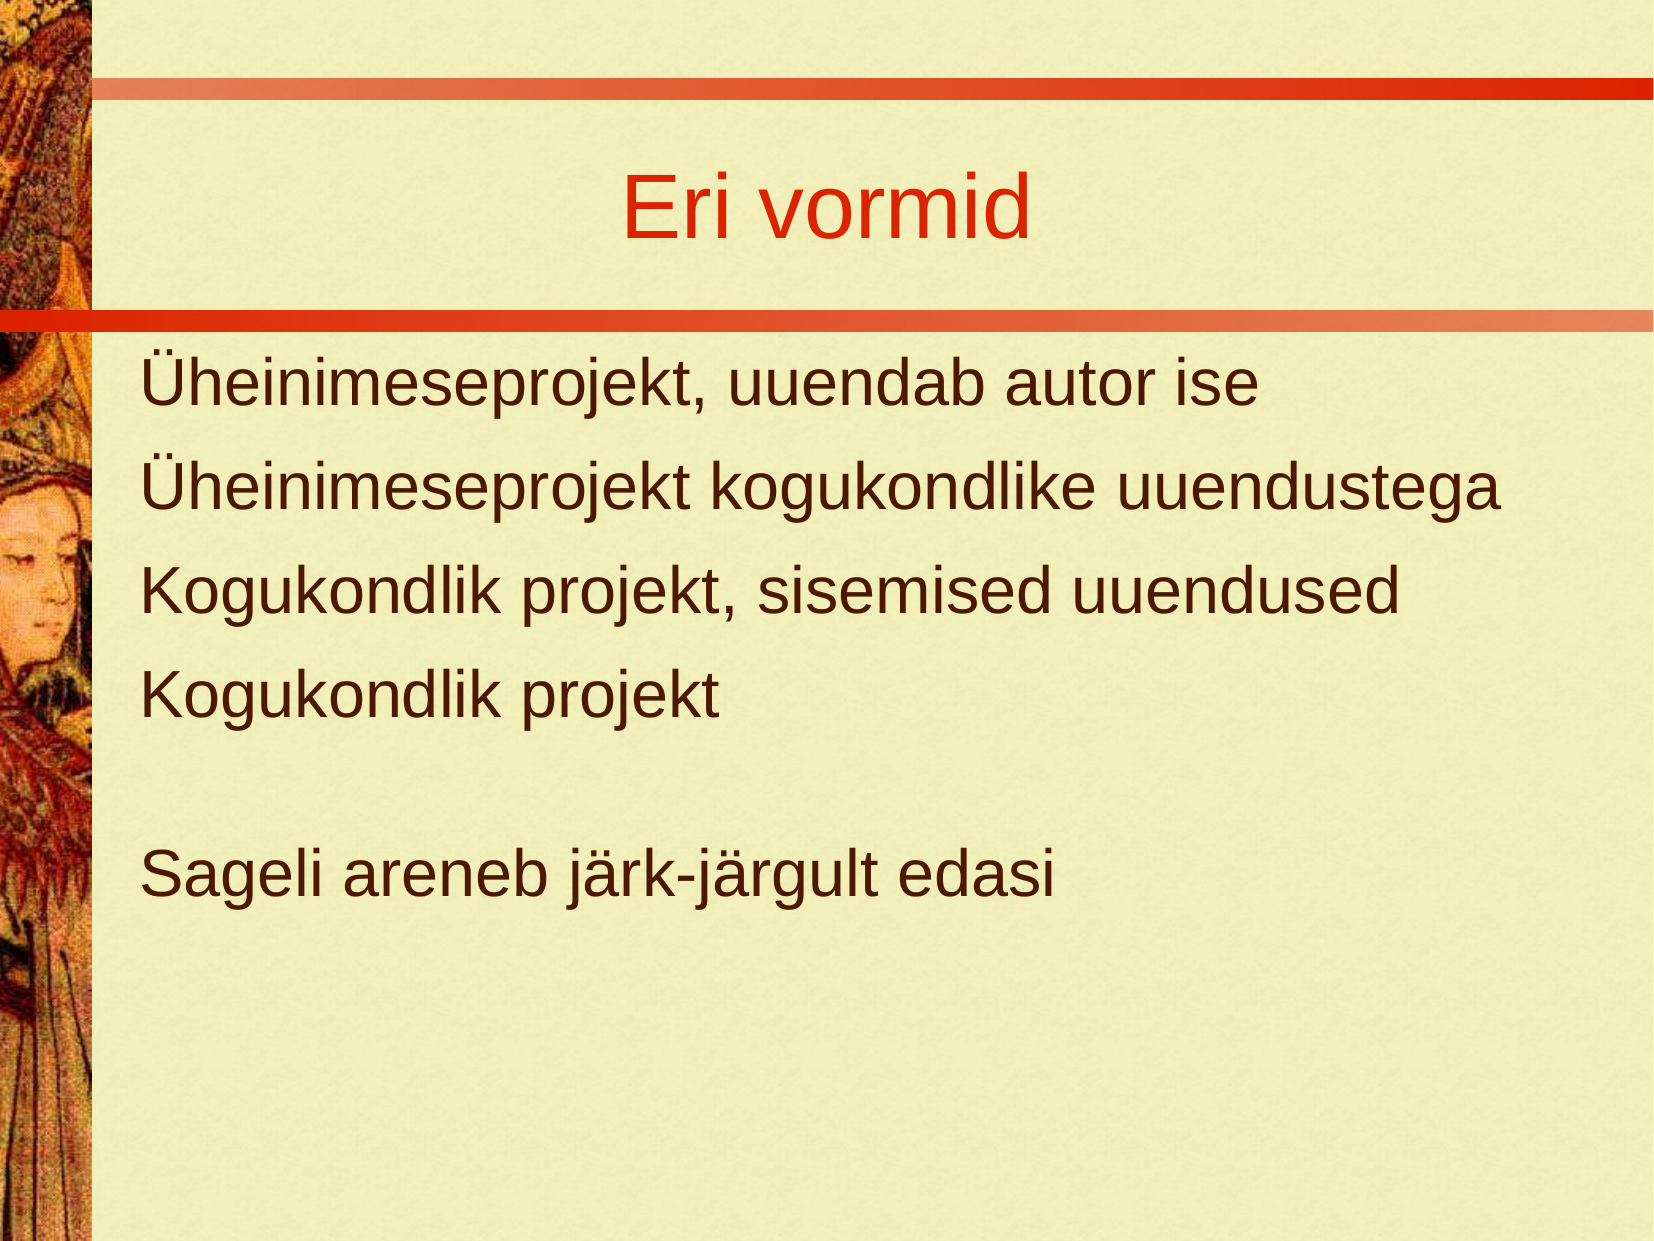

# Eri vormid
Üheinimeseprojekt, uuendab autor ise
Üheinimeseprojekt kogukondlike uuendustega
Kogukondlik projekt, sisemised uuendused
Kogukondlik projekt
Sageli areneb järk-järgult edasi